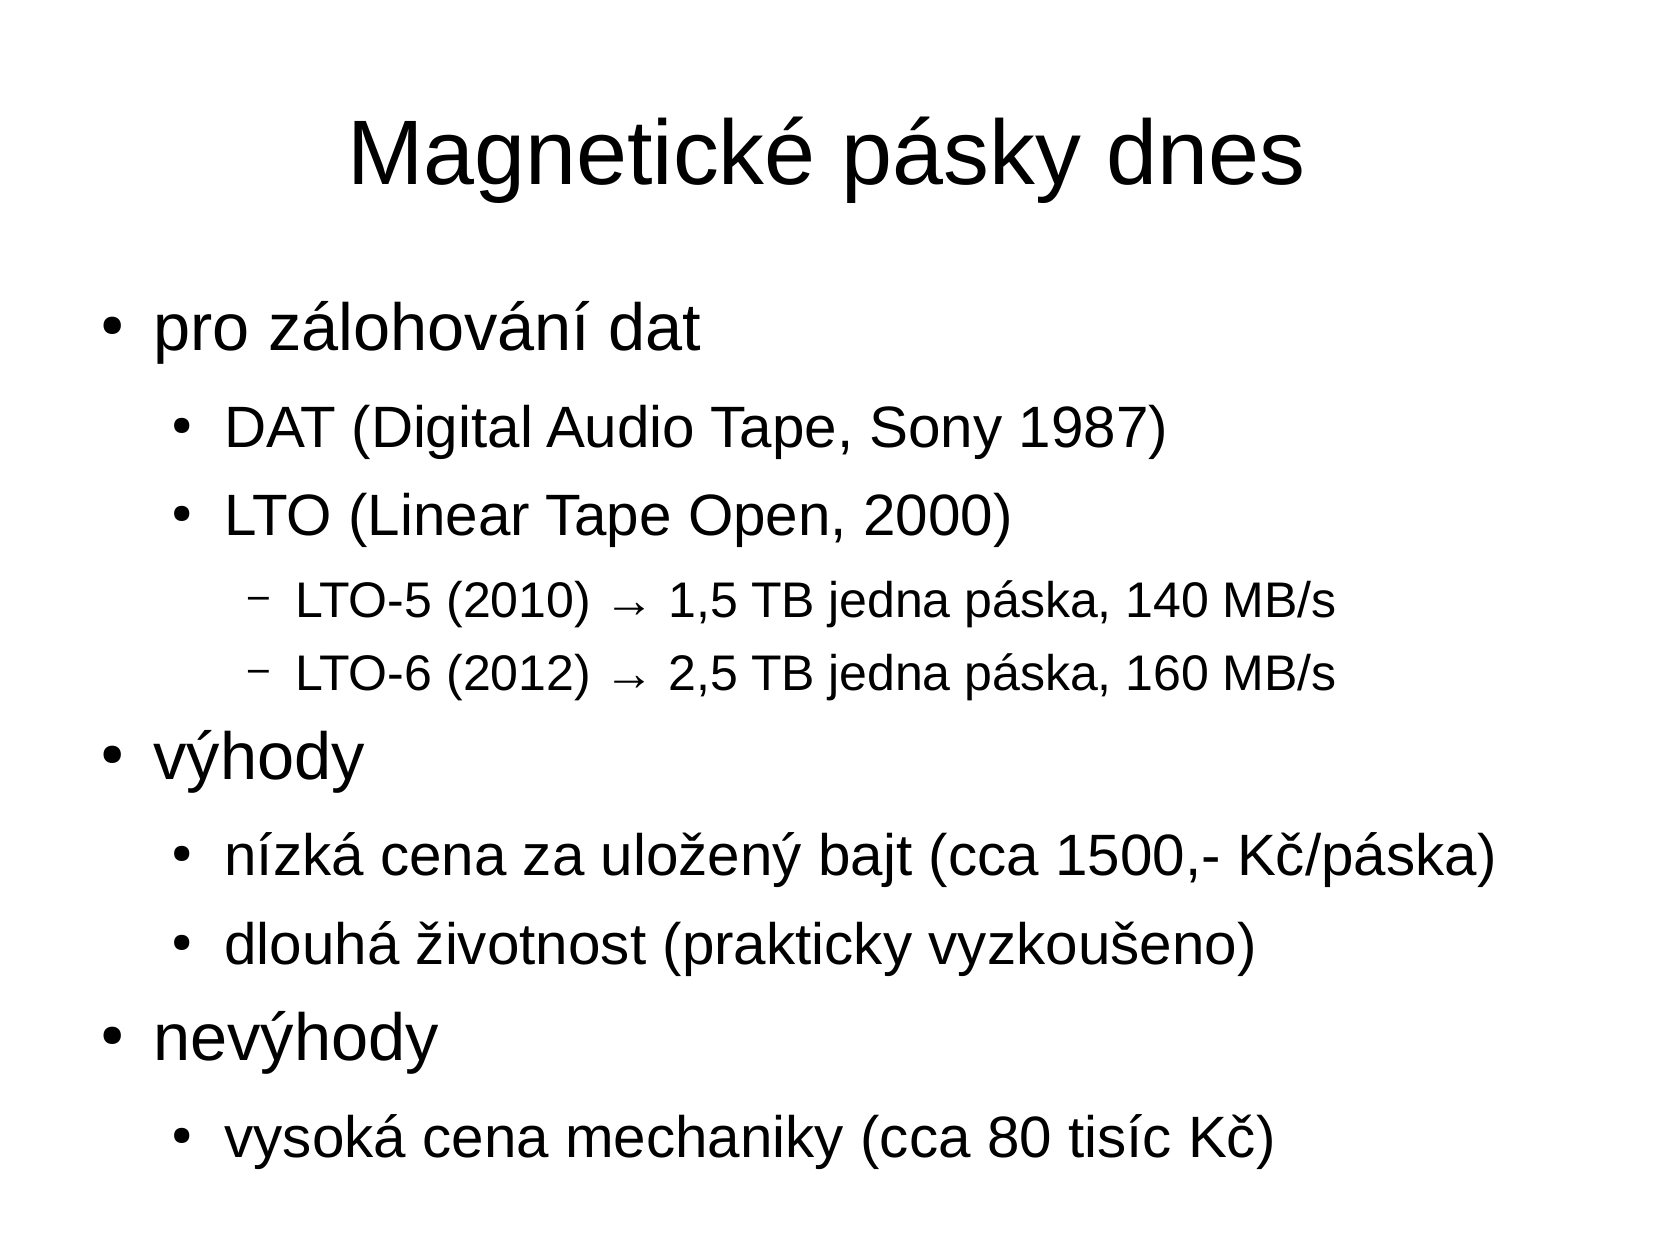

# Magnetické pásky dnes
pro zálohování dat
DAT (Digital Audio Tape, Sony 1987)
LTO (Linear Tape Open, 2000)
LTO-5 (2010) → 1,5 TB jedna páska, 140 MB/s
LTO-6 (2012) → 2,5 TB jedna páska, 160 MB/s
výhody
nízká cena za uložený bajt (cca 1500,- Kč/páska)
dlouhá životnost (prakticky vyzkoušeno)
nevýhody
vysoká cena mechaniky (cca 80 tisíc Kč)